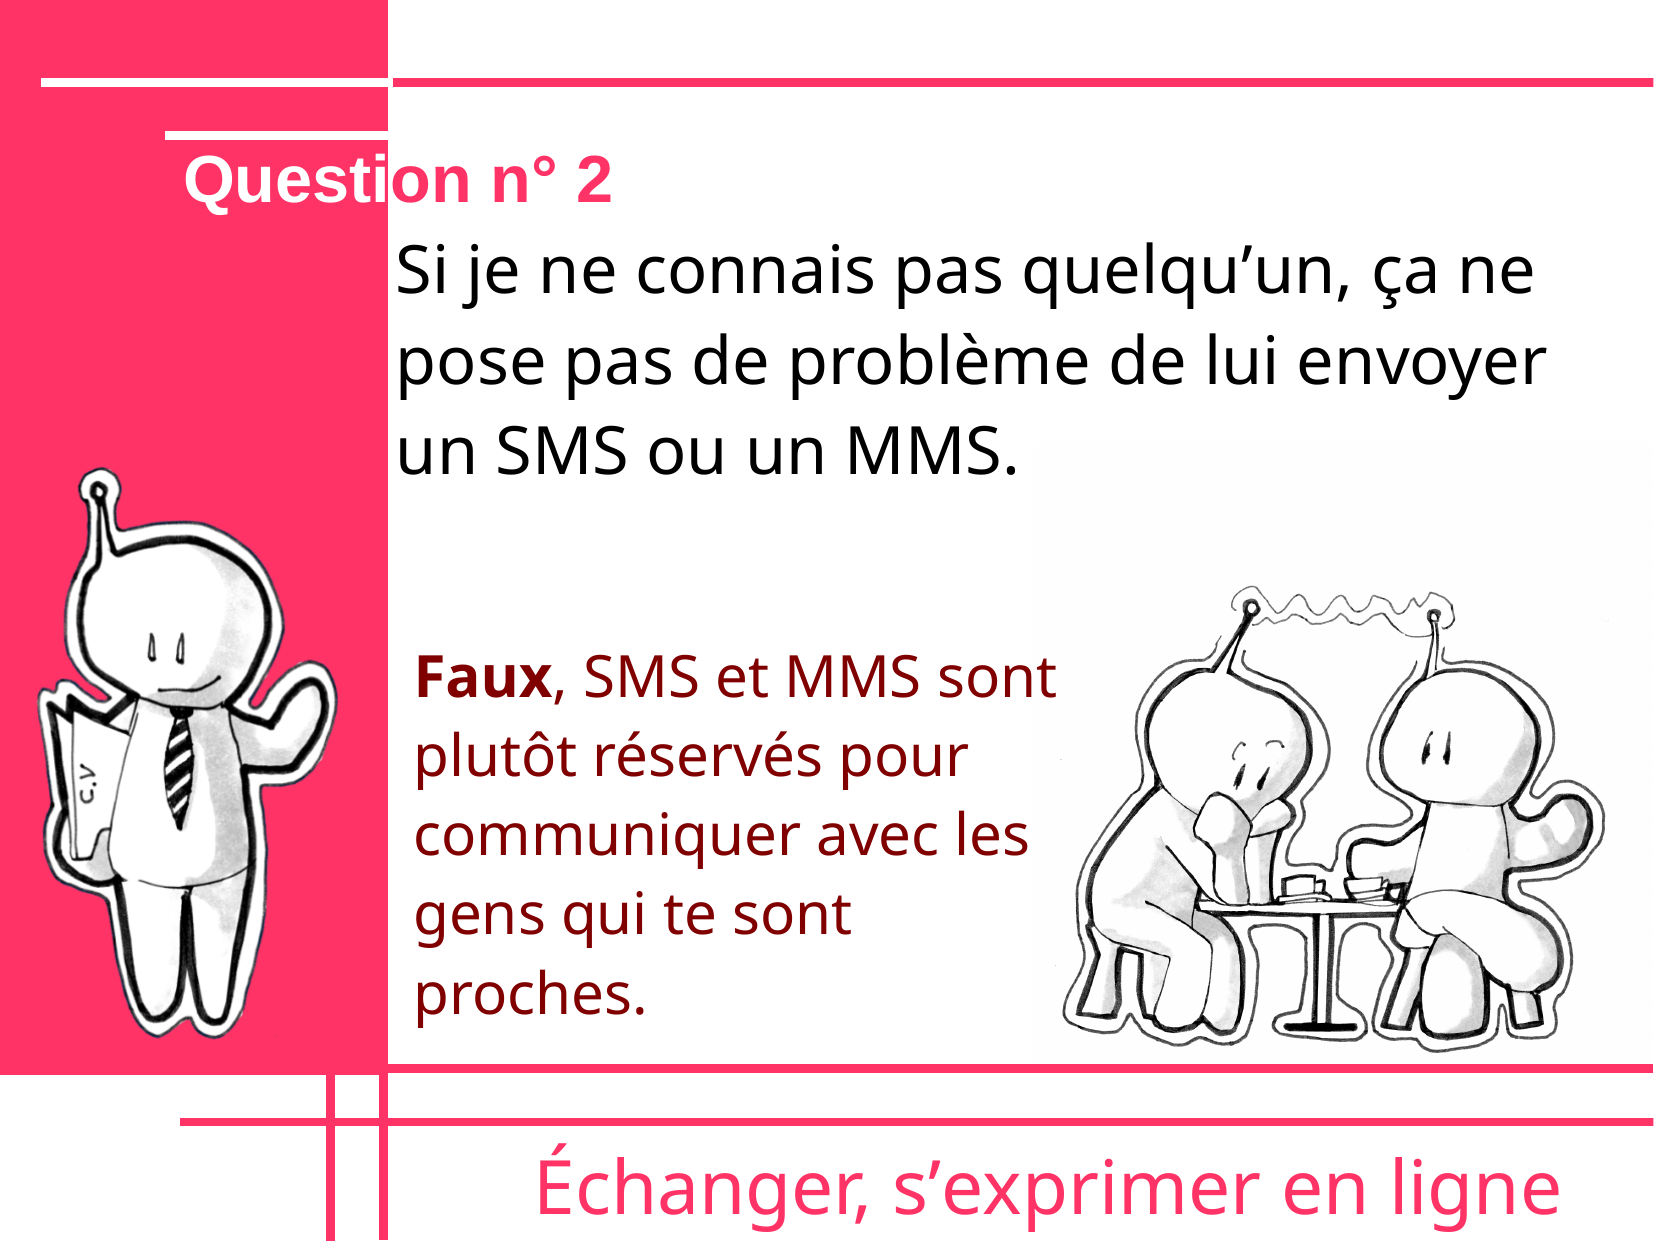

Question n° 2
Si je ne connais pas quelquʼun, ça ne pose pas de problème de lui envoyer un SMS ou un MMS.
Faux, SMS et MMS sont plutôt réservés pour communiquer avec les gens qui te sont proches.
Échanger, sʼexprimer en ligne